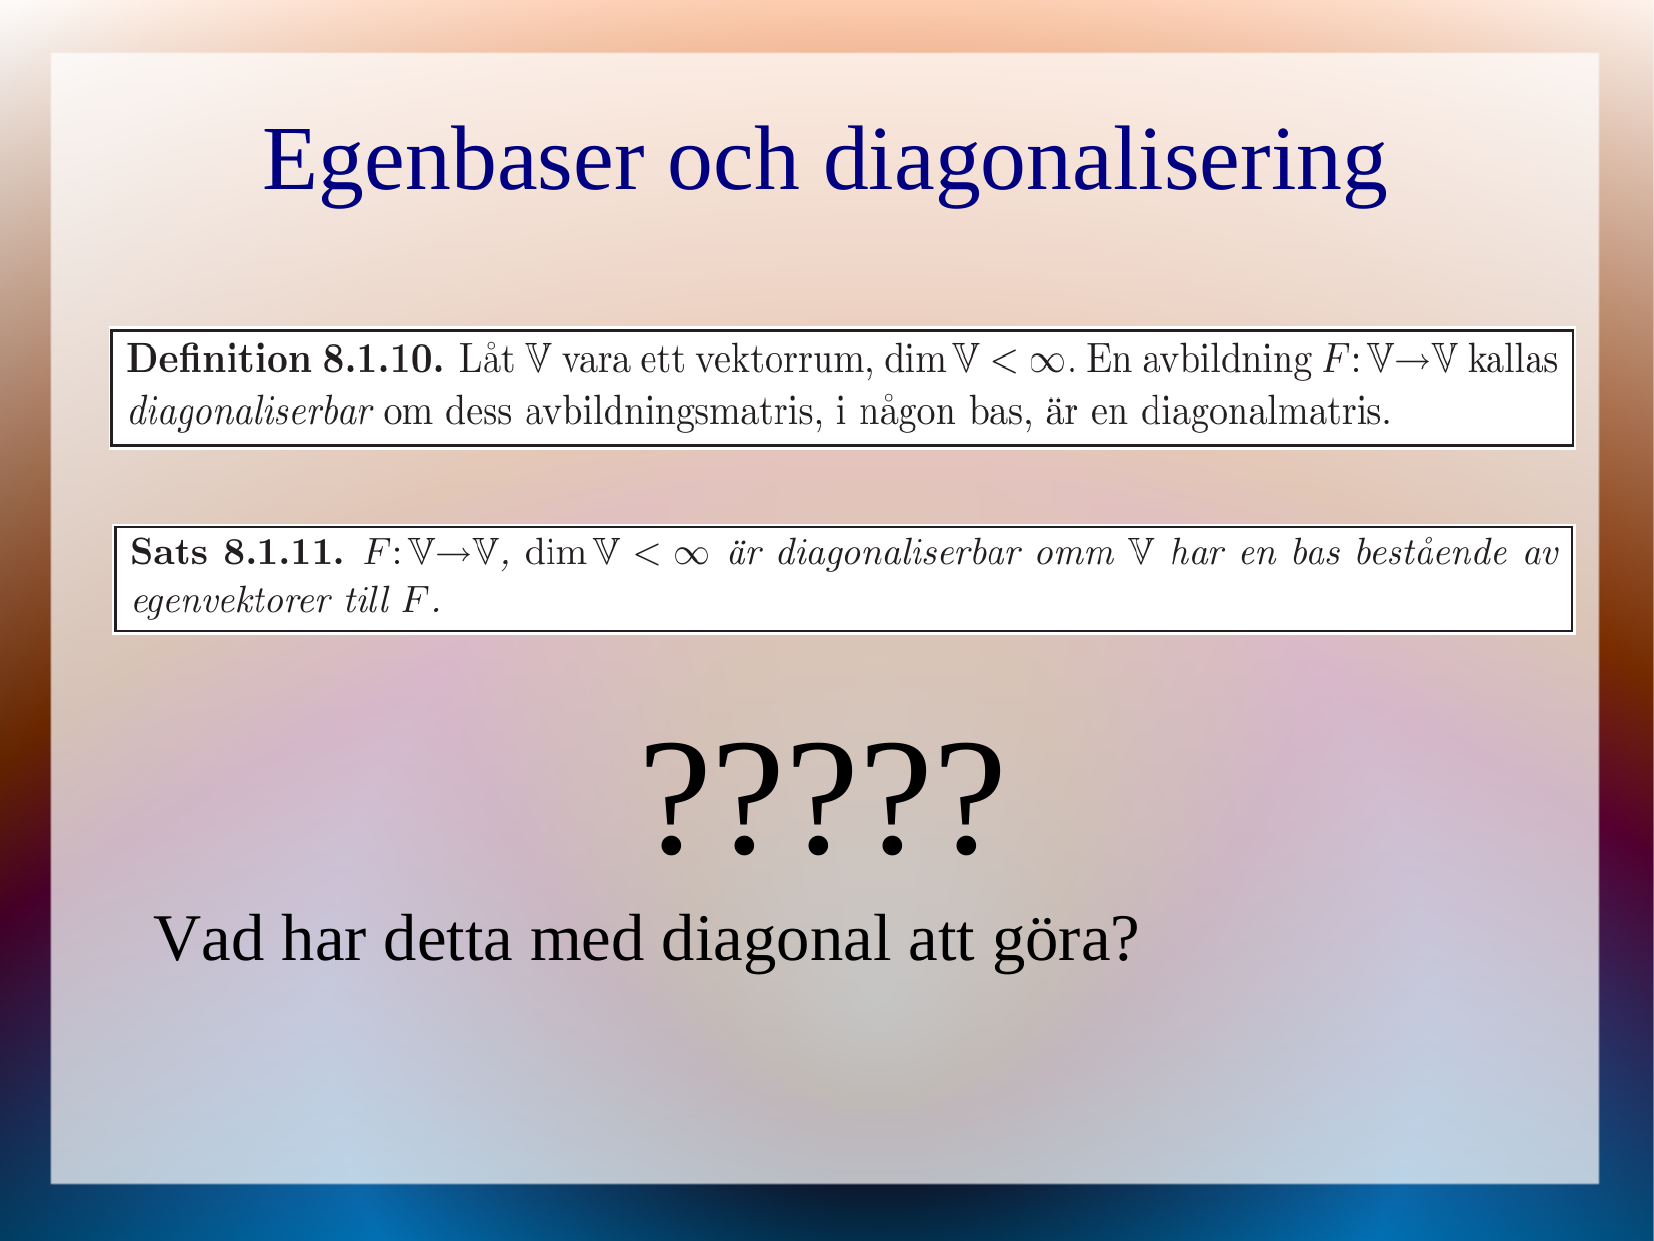

# Egenbaser och diagonalisering
?????
Vad har detta med diagonal att göra?